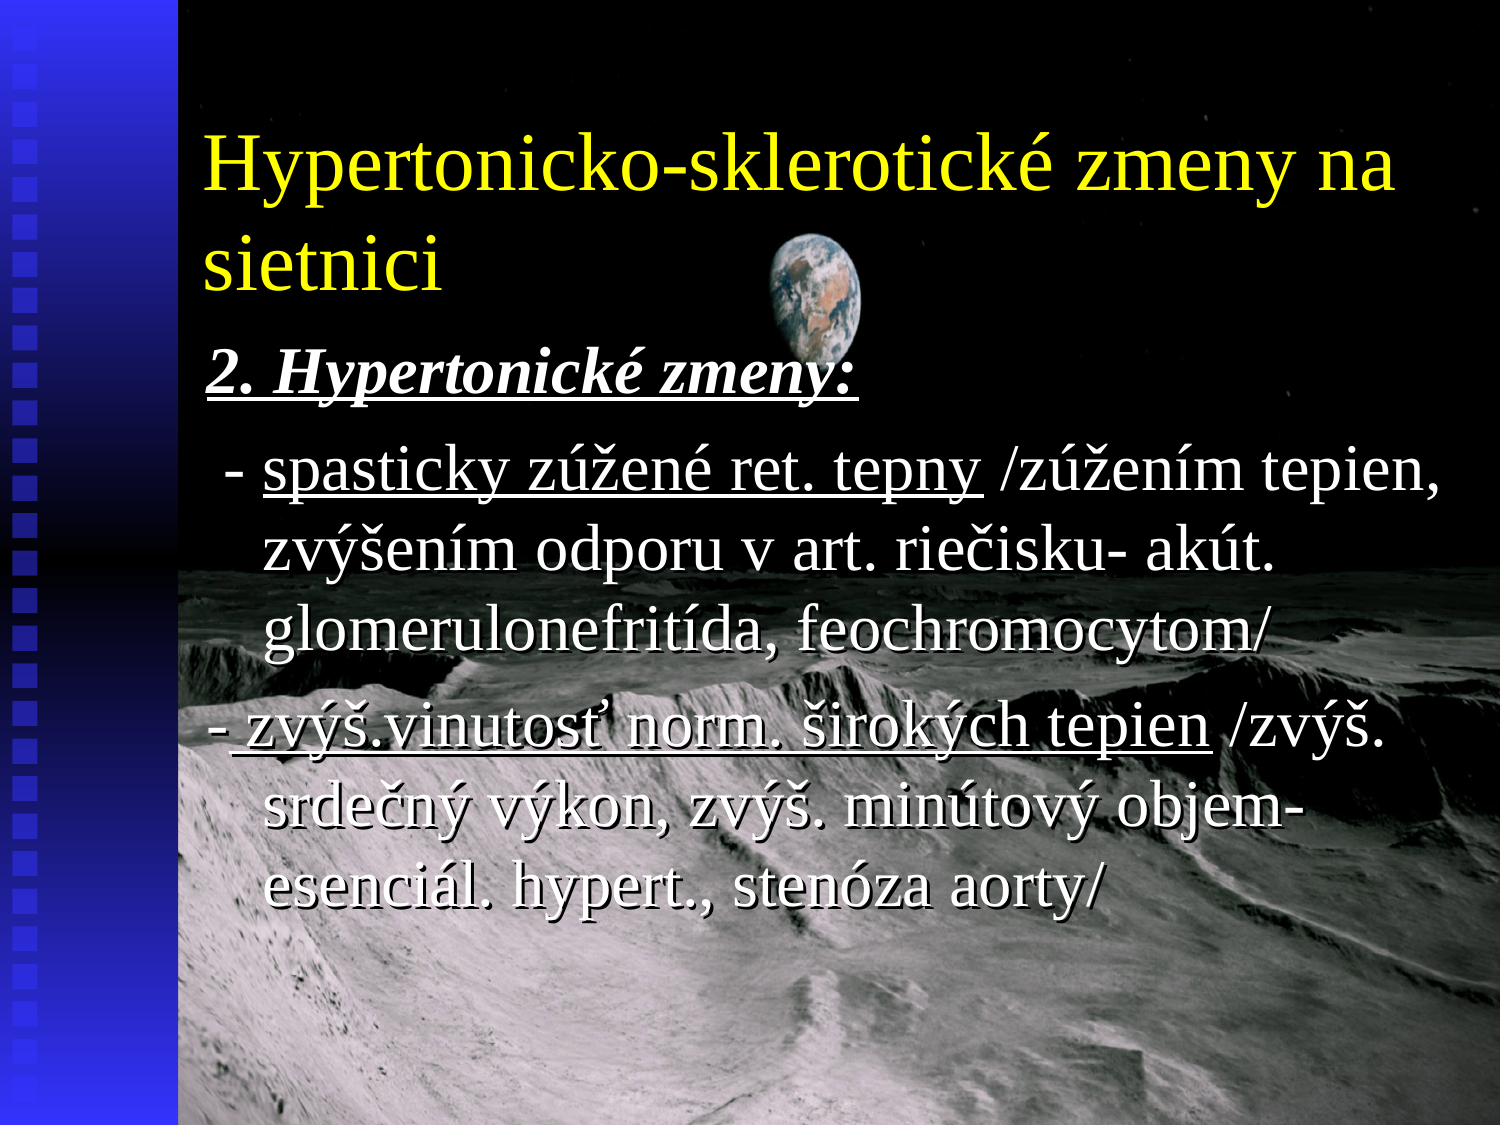

# Hypertonicko-sklerotické zmeny na sietnici
2. Hypertonické zmeny:
 - spasticky zúžené ret. tepny /zúžením tepien, zvýšením odporu v art. riečisku- akút. glomerulonefritída, feochromocytom/
- zvýš.vinutosť norm. širokých tepien /zvýš. srdečný výkon, zvýš. minútový objem- esenciál. hypert., stenóza aorty/